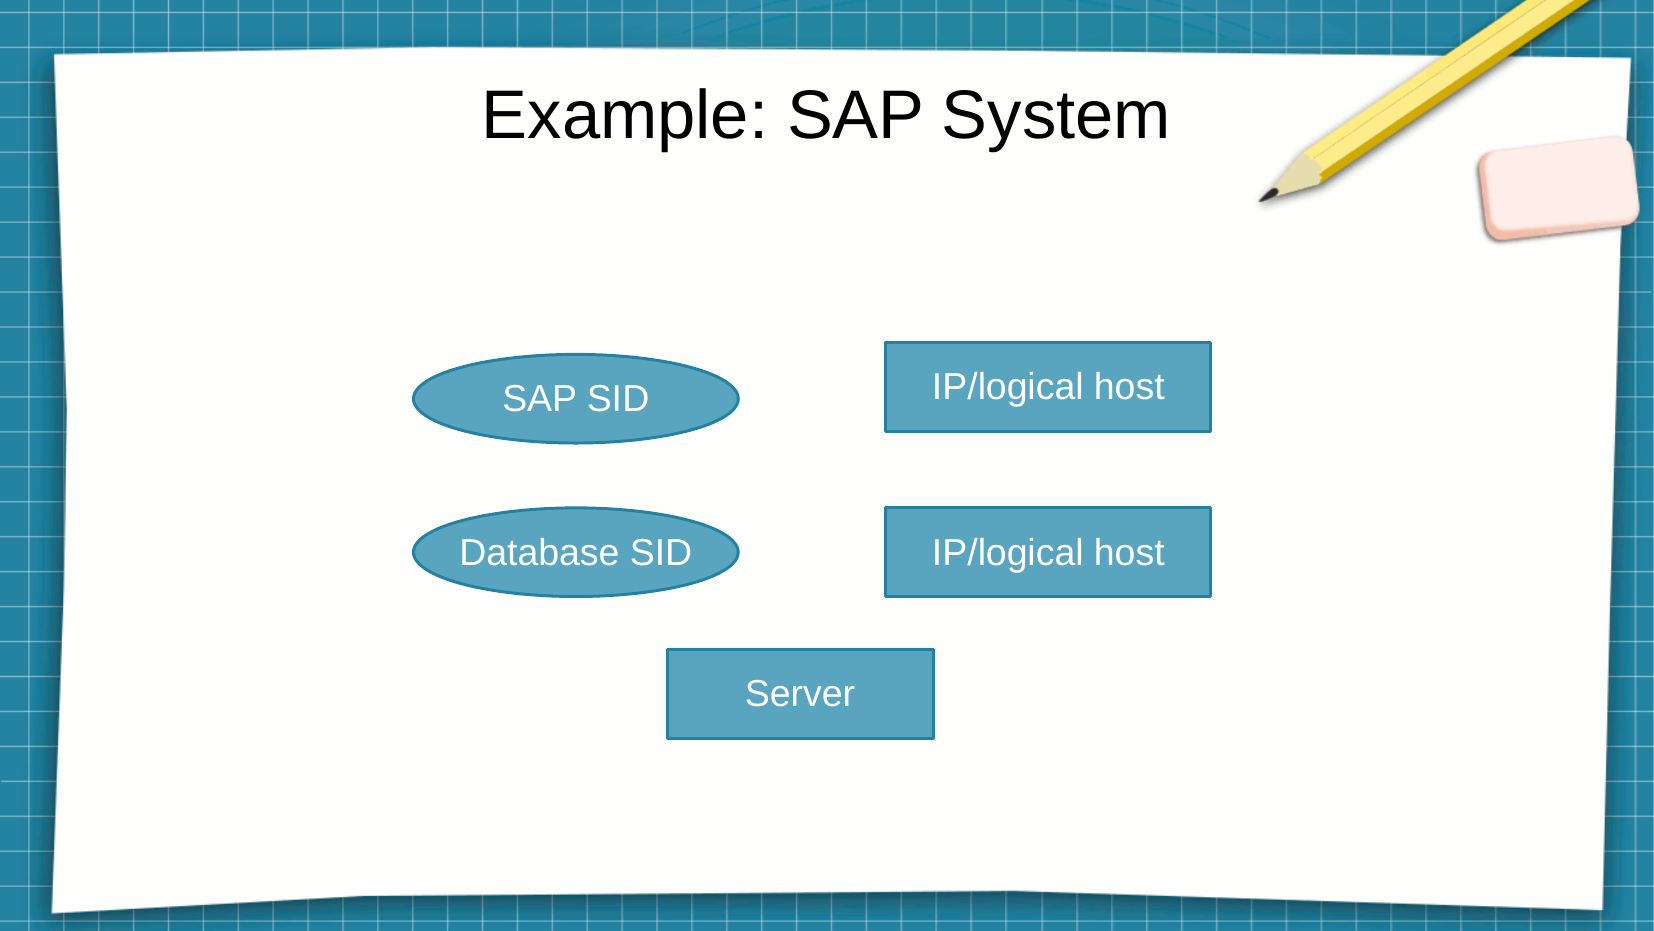

# Example: SAP System
IP/logical host
SAP SID
Database SID
IP/logical host
Server